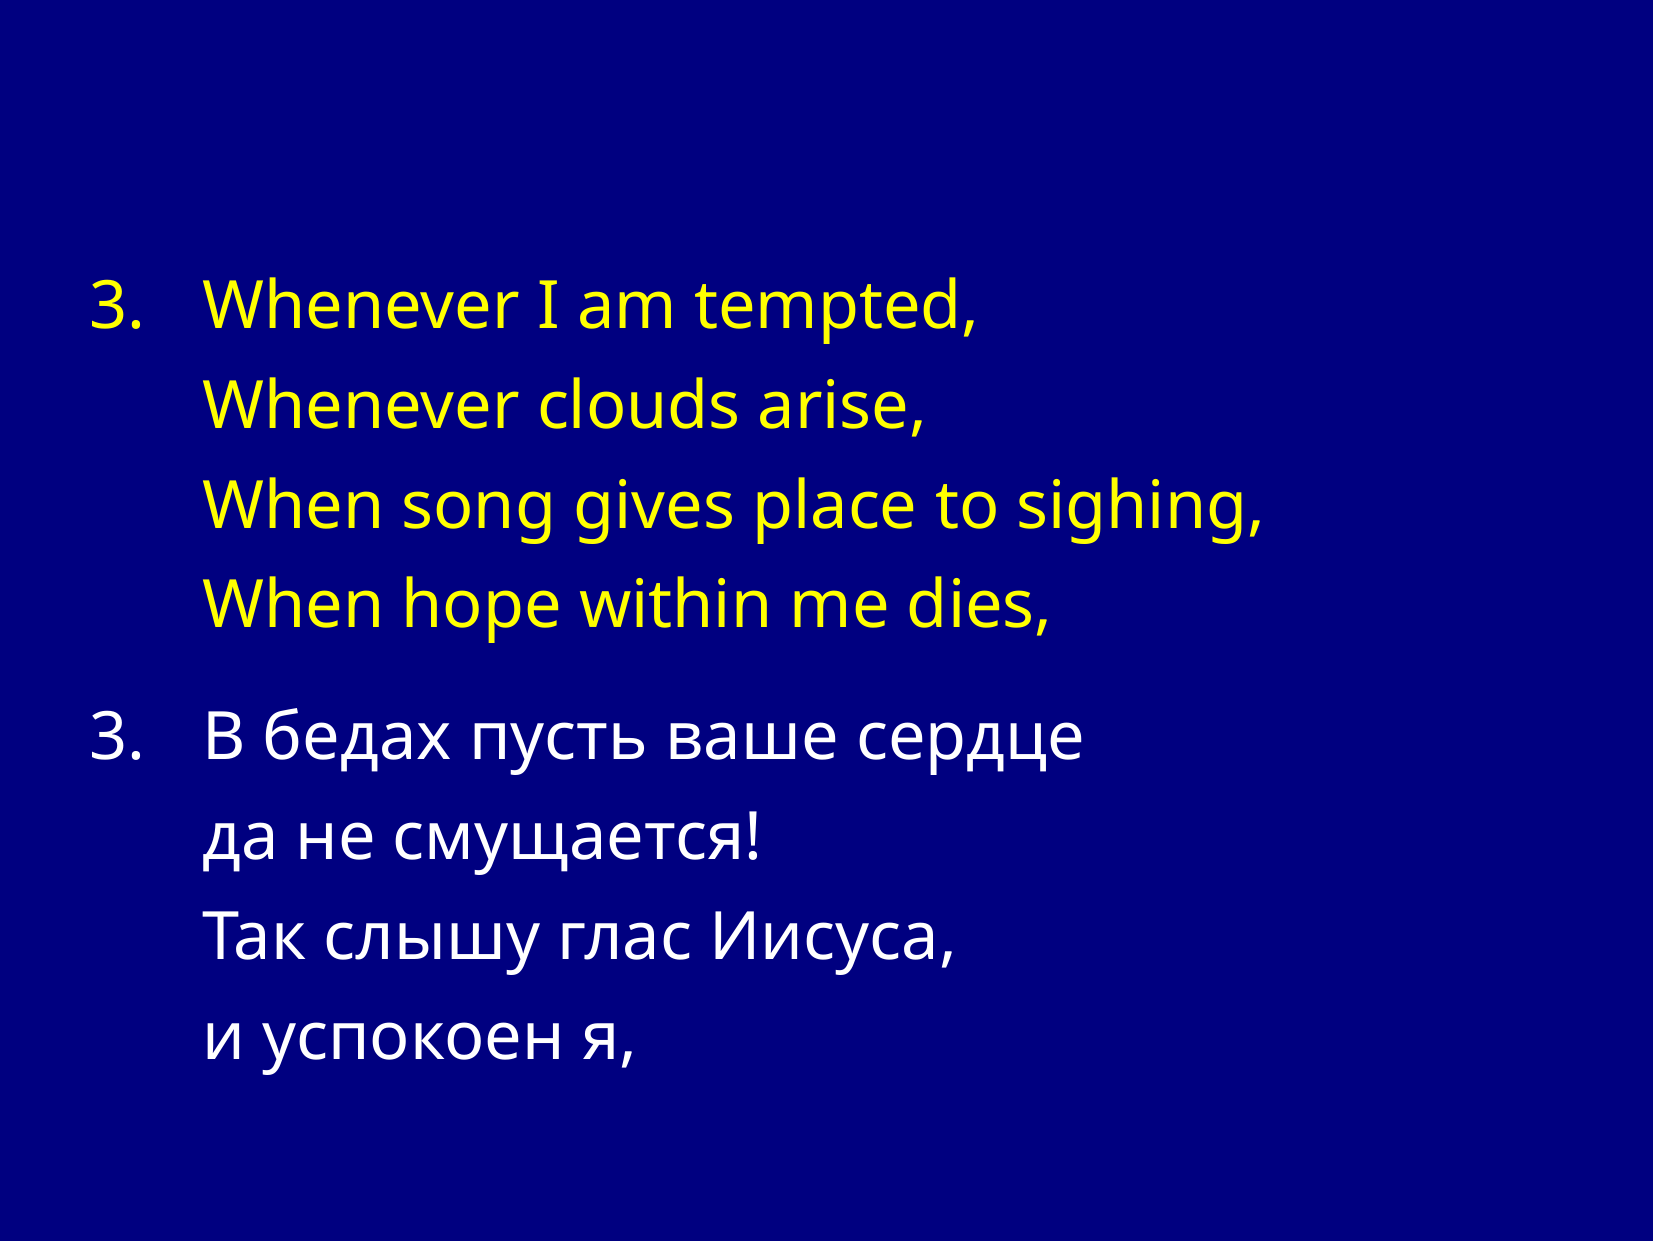

3.	Whenever I am tempted,
	Whenever clouds arise,
	When song gives place to sighing,
	When hope within me dies,
3.	В бедах пусть ваше сердце
	да не смущается!
	Так слышу глас Иисуса,
	и успокоен я,